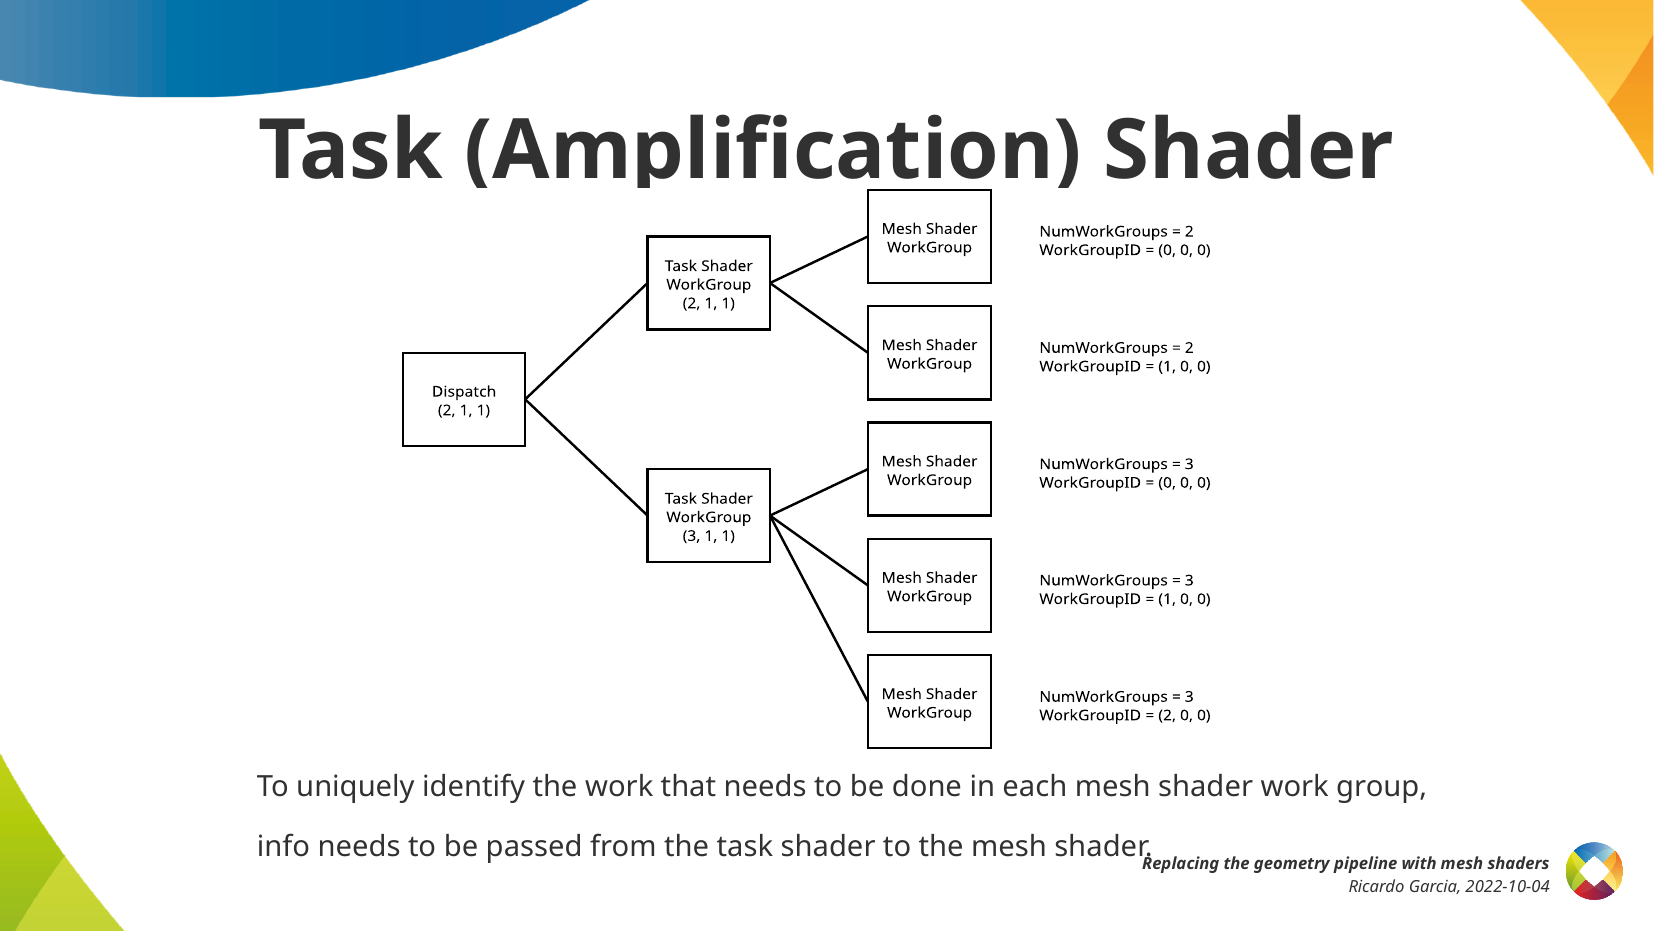

Task (Amplification) Shader
To uniquely identify the work that needs to be done in each mesh shader work group, info needs to be passed from the task shader to the mesh shader.
Replacing the geometry pipeline with mesh shaders
Ricardo Garcia, 2022-10-04